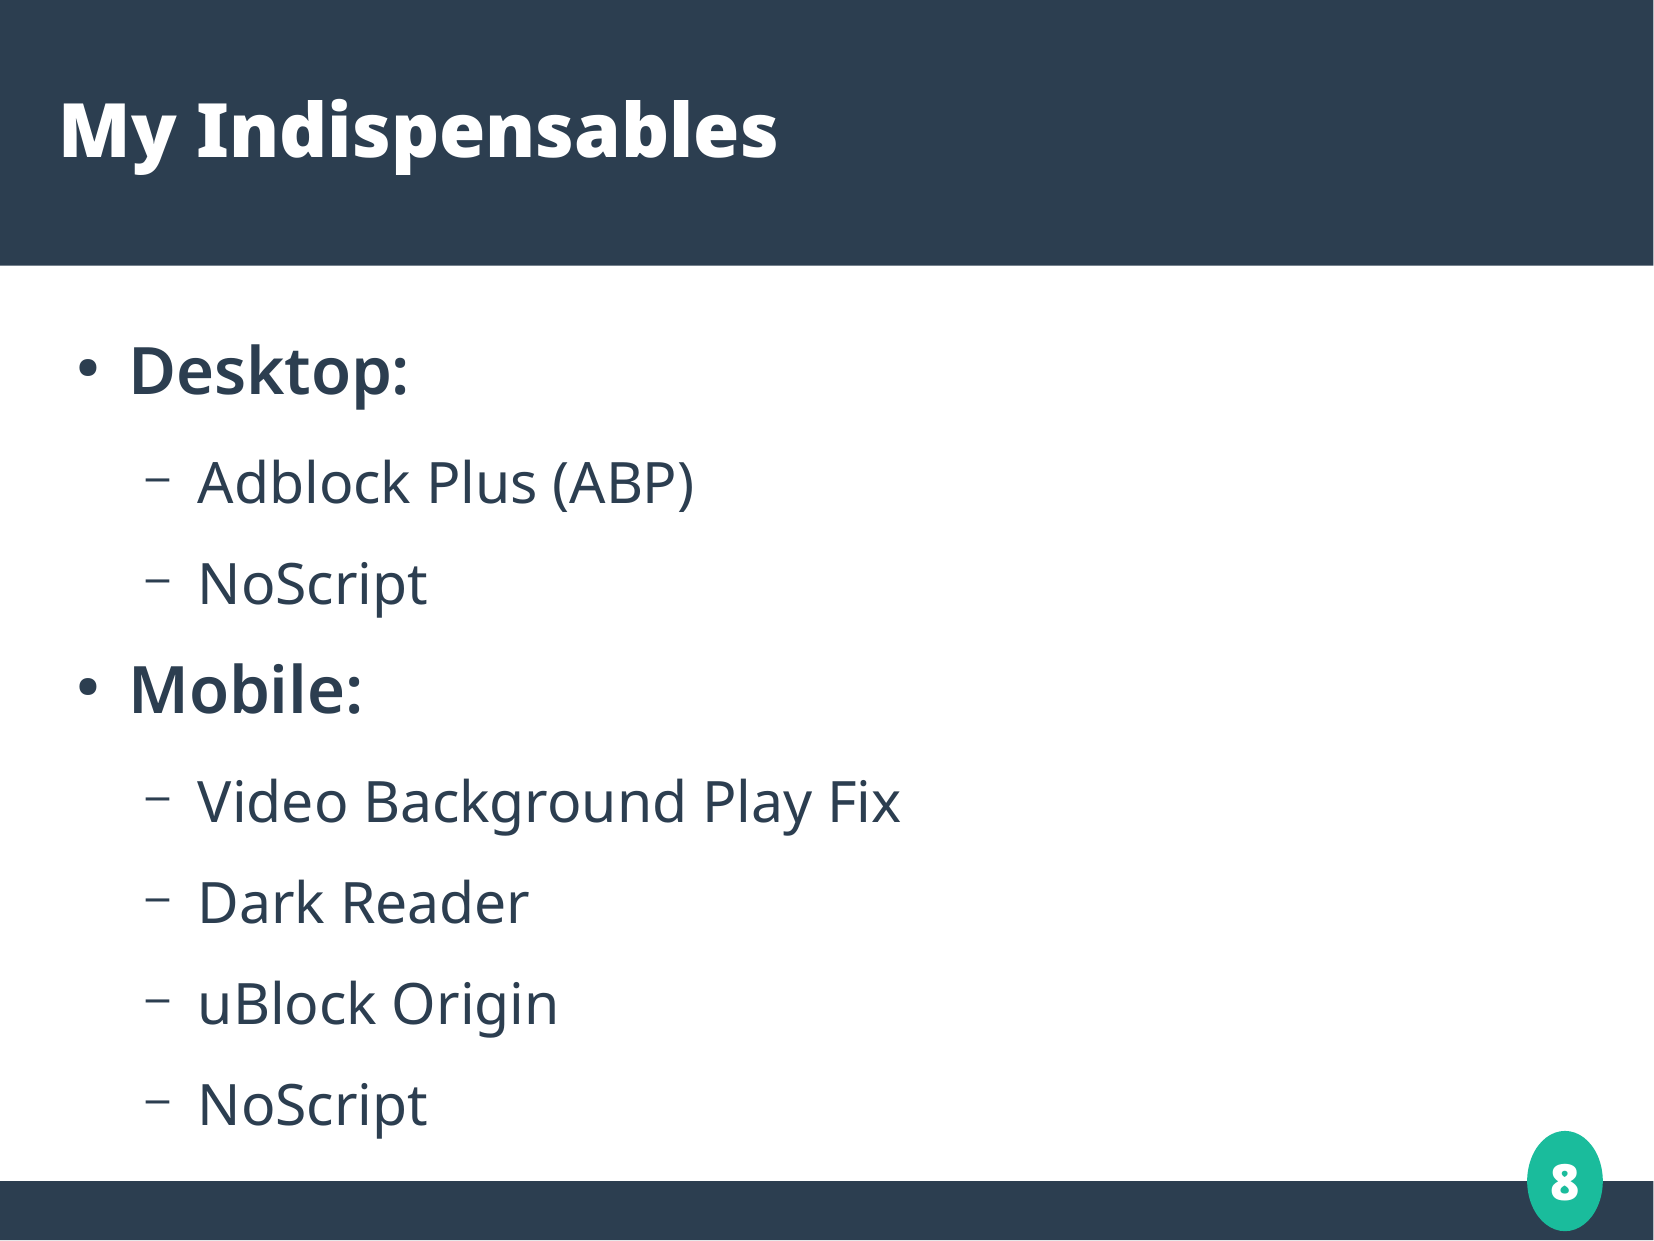

# My Indispensables
Desktop:
Adblock Plus (ABP)
NoScript
Mobile:
Video Background Play Fix
Dark Reader
uBlock Origin
NoScript